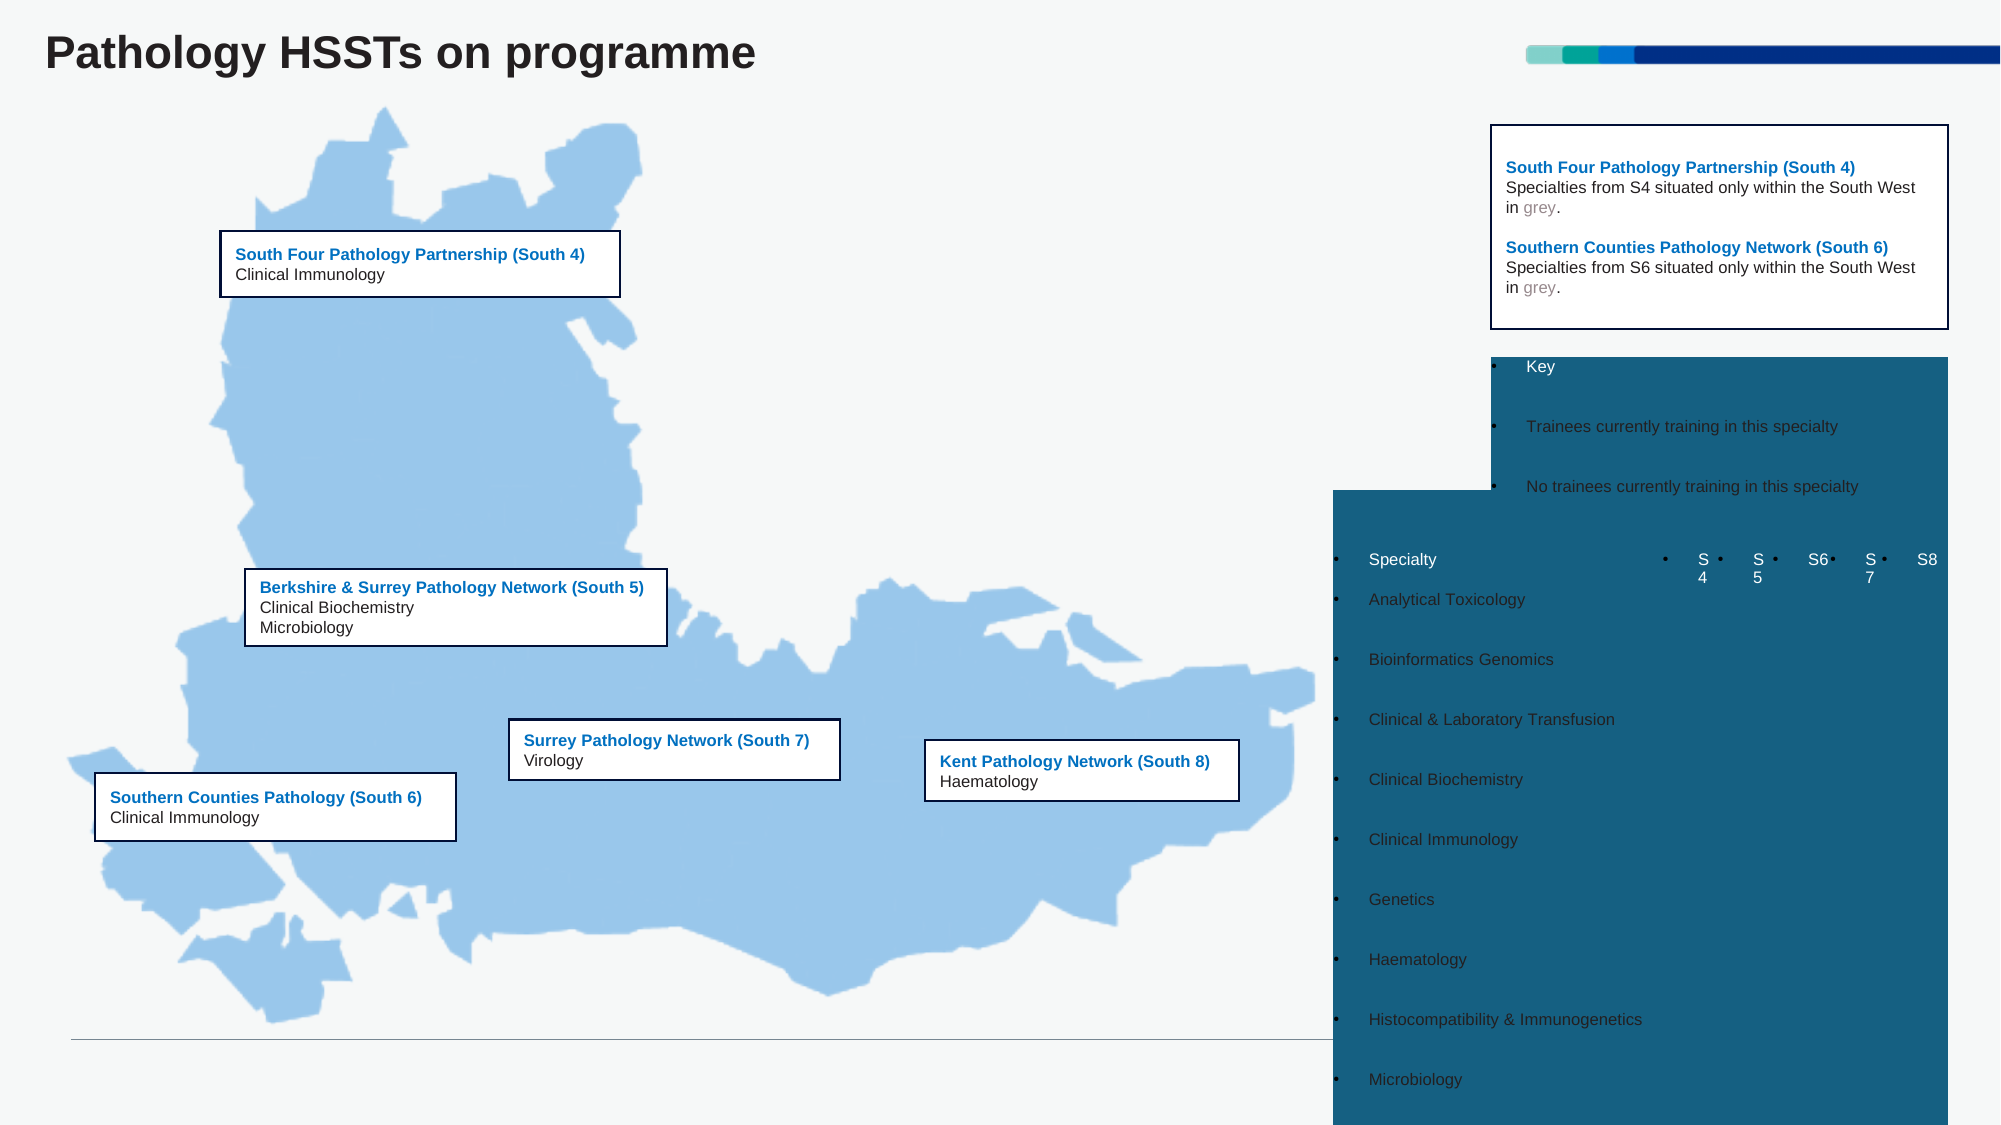

Pathology HSSTs on programme
South Four Pathology Partnership (South 4)
Specialties from S4 situated only within the South West in grey.
Southern Counties Pathology Network (South 6)
Specialties from S6 situated only within the South West in grey.
South Four Pathology Partnership (South 4)
Clinical Immunology
| Key | |
| --- | --- |
| Trainees currently training in this specialty | |
| No trainees currently training in this specialty | |
| | Pathology Network | | | | |
| --- | --- | --- | --- | --- | --- |
| Specialty | S4 | S5 | S6 | S7 | S8 |
| Analytical Toxicology | | | | | |
| Bioinformatics Genomics | | | | | |
| Clinical & Laboratory Transfusion | | | | | |
| Clinical Biochemistry | | | | | |
| Clinical Immunology | | | | | |
| Genetics | | | | | |
| Haematology | | | | | |
| Histocompatibility & Immunogenetics | | | | | |
| Microbiology | | | | | |
| Molecular Pathology of Acquired Disease | | | | | |
| Molecular Pathology of Infection | | | | | |
| Virology | | | | | |
Berkshire & Surrey Pathology Network (South 5)
Clinical Biochemistry
Microbiology
Surrey Pathology Network (South 7)
Virology
Kent Pathology Network (South 8)
Haematology
Southern Counties Pathology (South 6)
Clinical Immunology